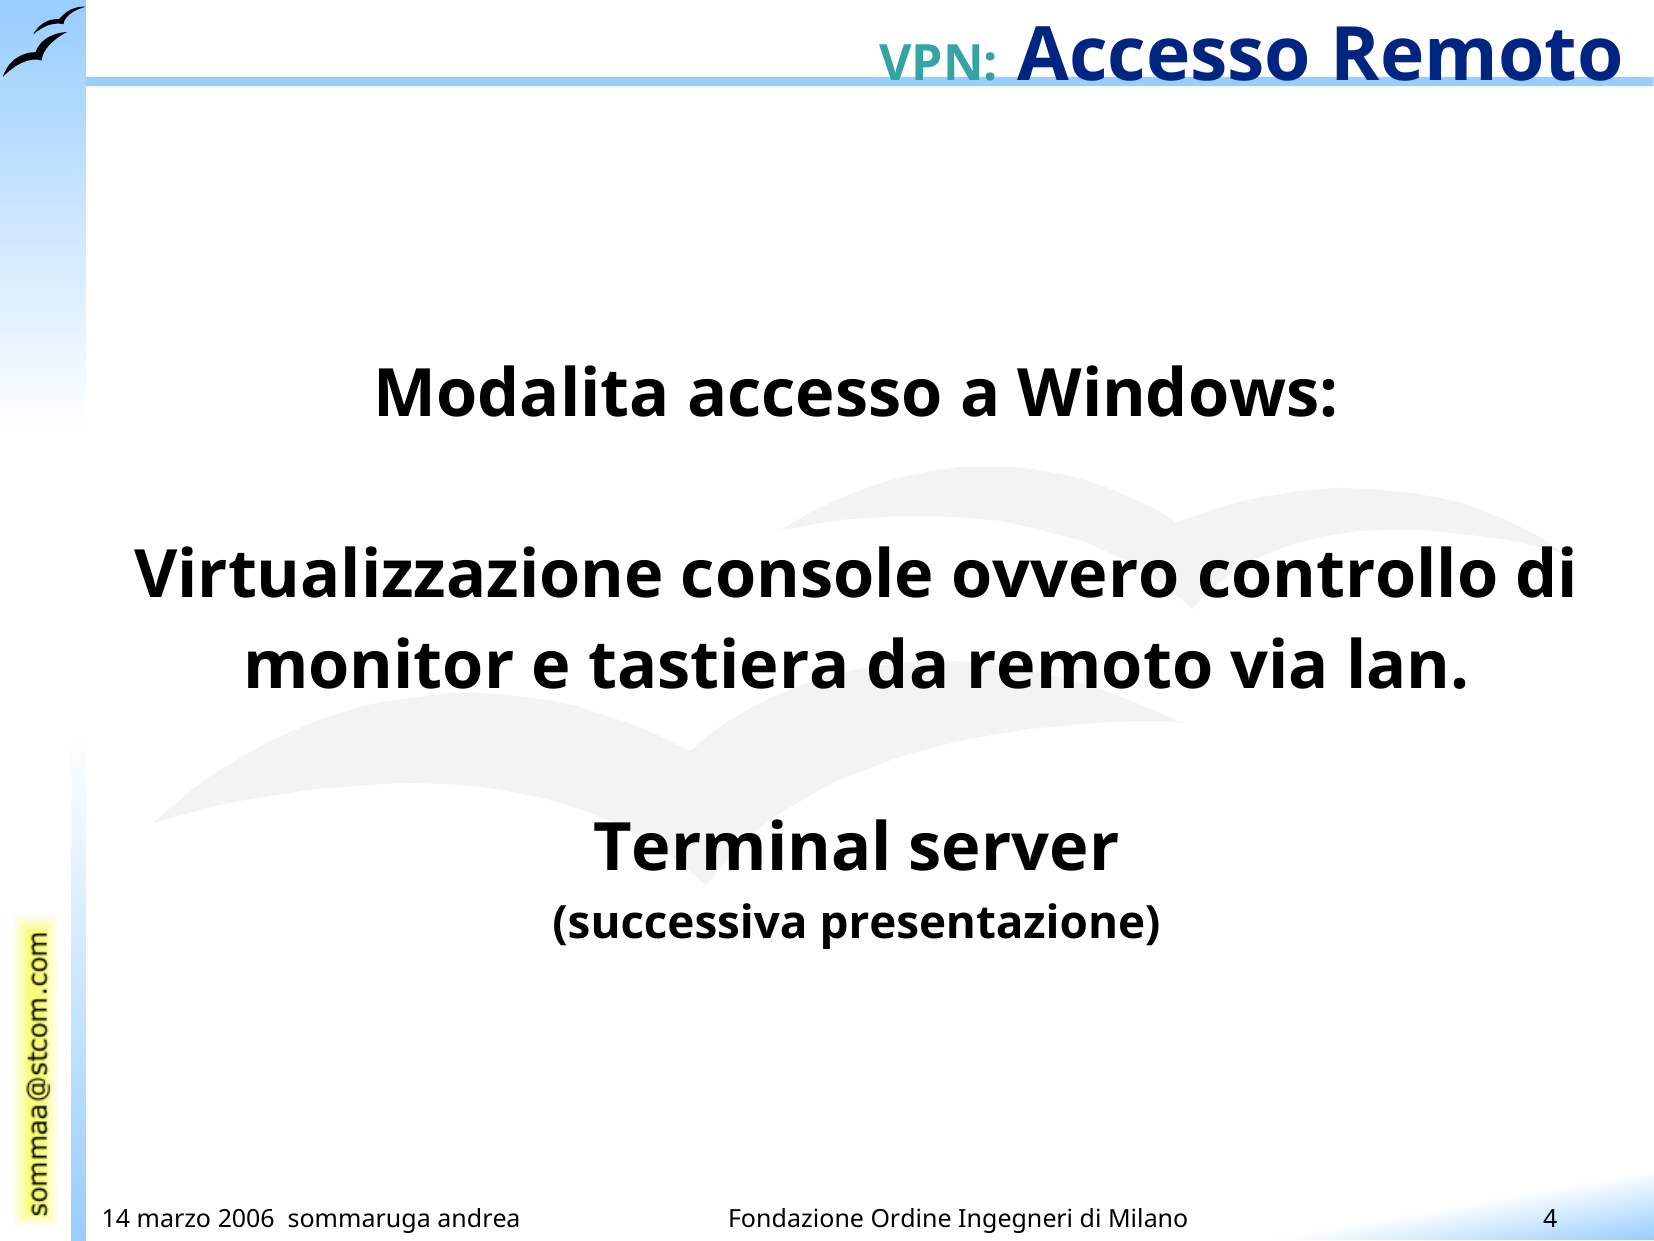

# VPN: Accesso Remoto
Modalita accesso a Windows:
Virtualizzazione console ovvero controllo di monitor e tastiera da remoto via lan.
Terminal server
(successiva presentazione)